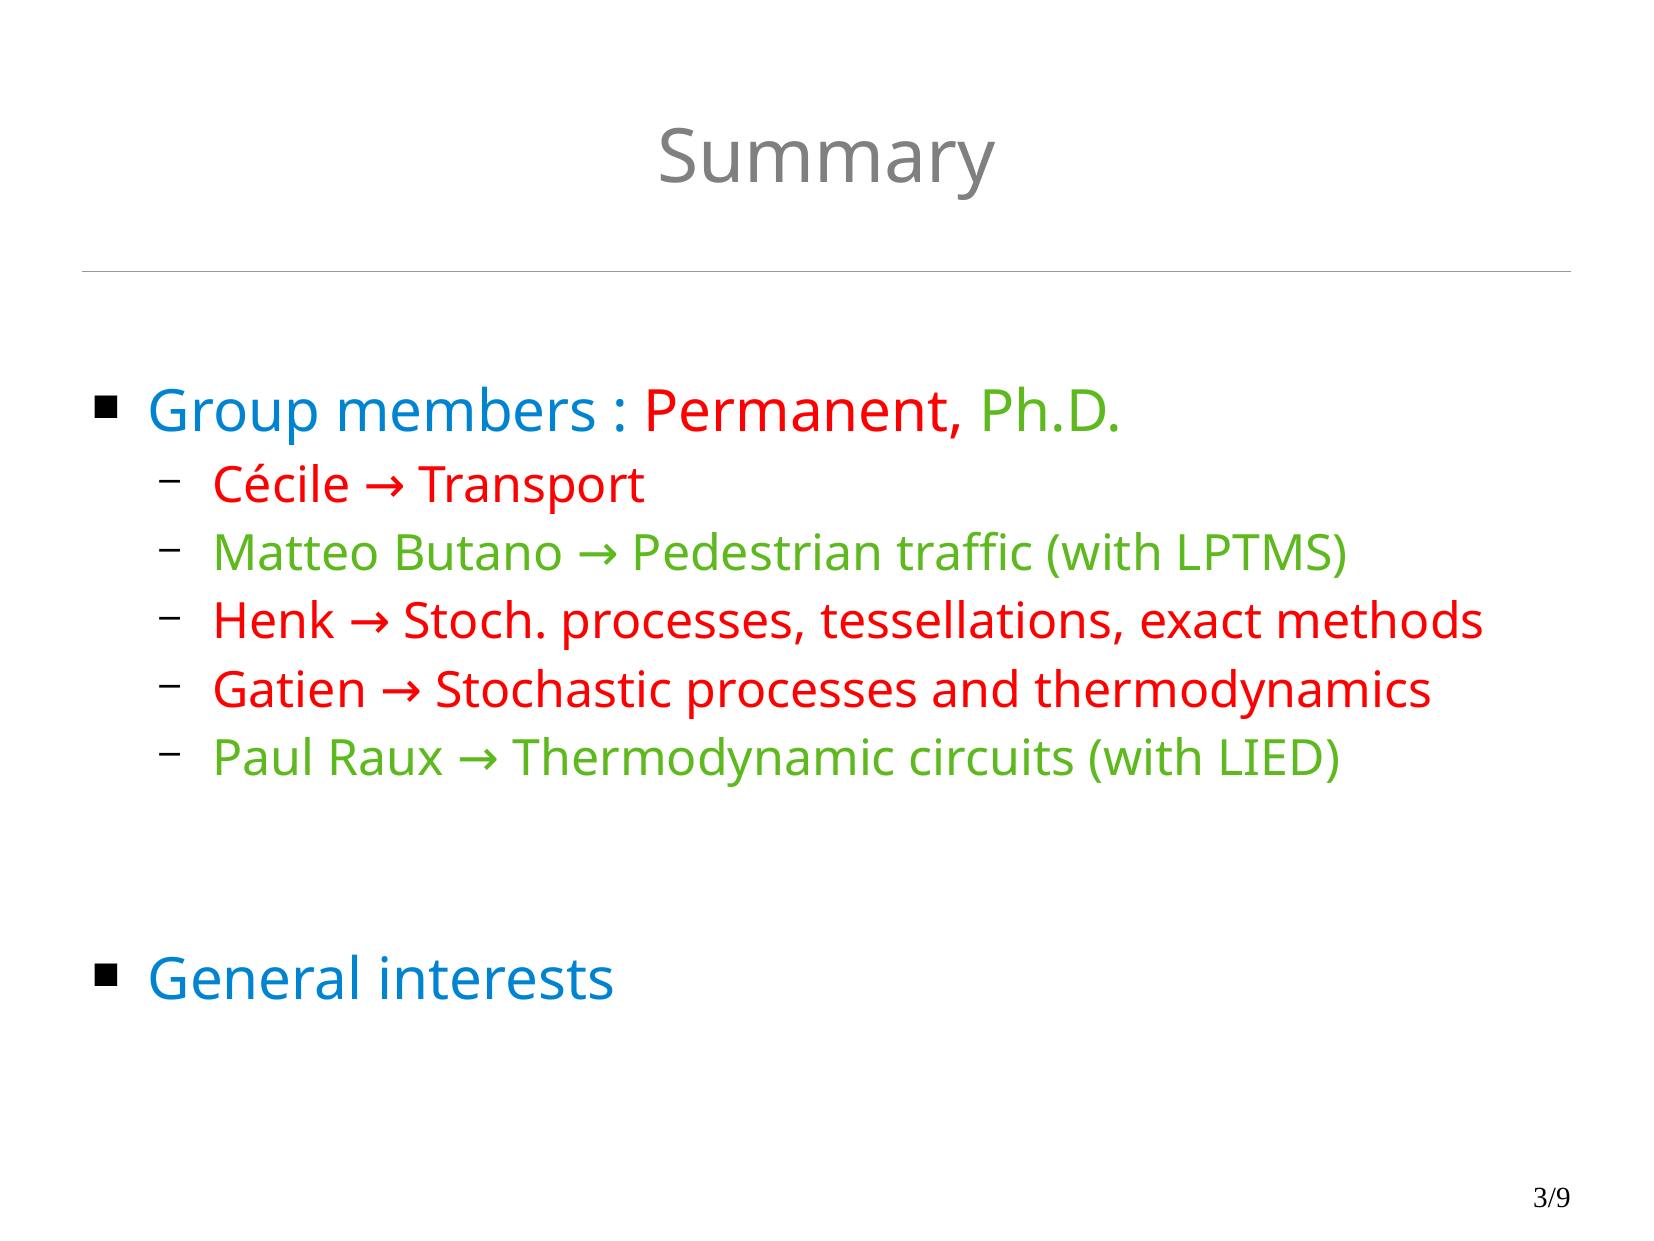

# Summary
Group members : Permanent, Ph.D.
Cécile → Transport
Matteo Butano → Pedestrian traffic (with LPTMS)
Henk → Stoch. processes, tessellations, exact methods
Gatien → Stochastic processes and thermodynamics
Paul Raux → Thermodynamic circuits (with LIED)
General interests
3